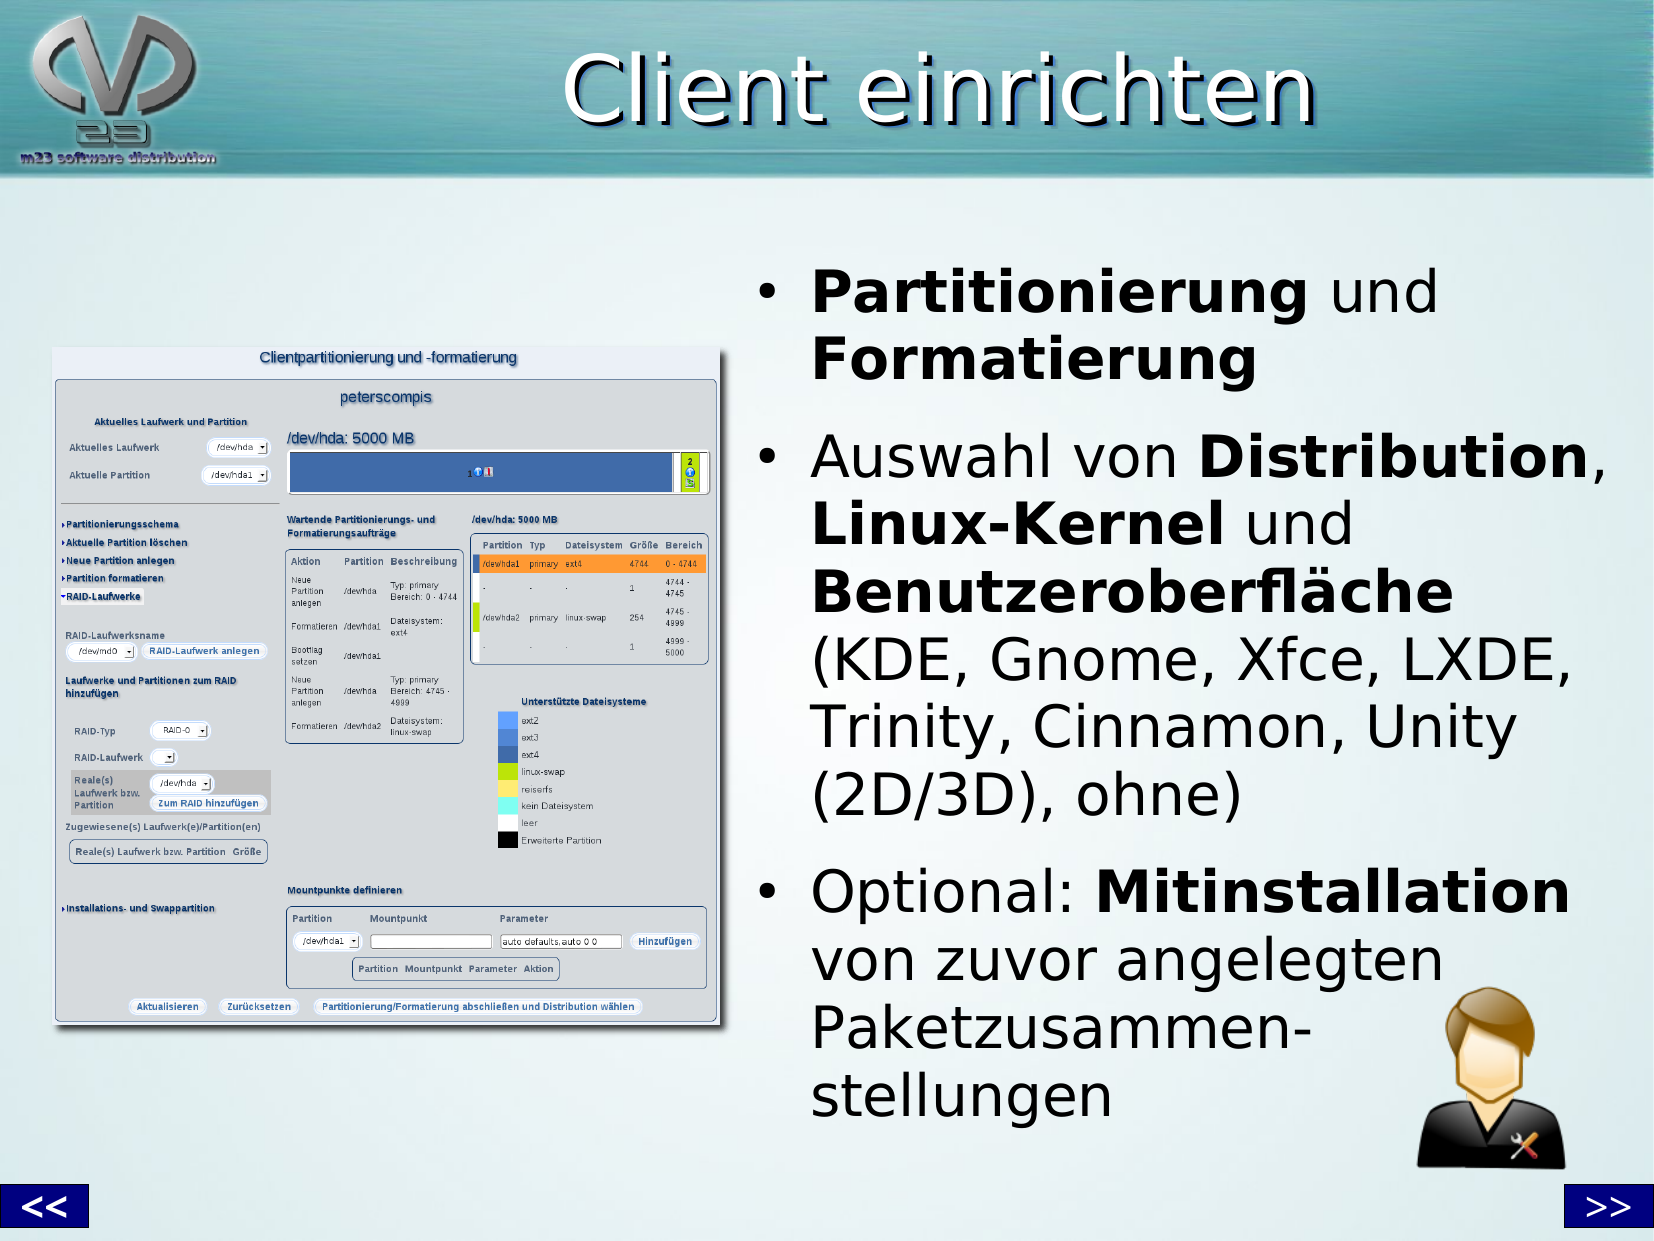

# Client einrichten
Partitionierung und Formatierung
Auswahl von Distribution,
Linux-Kernel und Benutzeroberfläche (KDE, Gnome, Xfce, LXDE, Trinity, Cinnamon, Unity (2D/3D), ohne)
Optional: Mitinstallation
von zuvor angelegten Paketzusammen-
stellungen